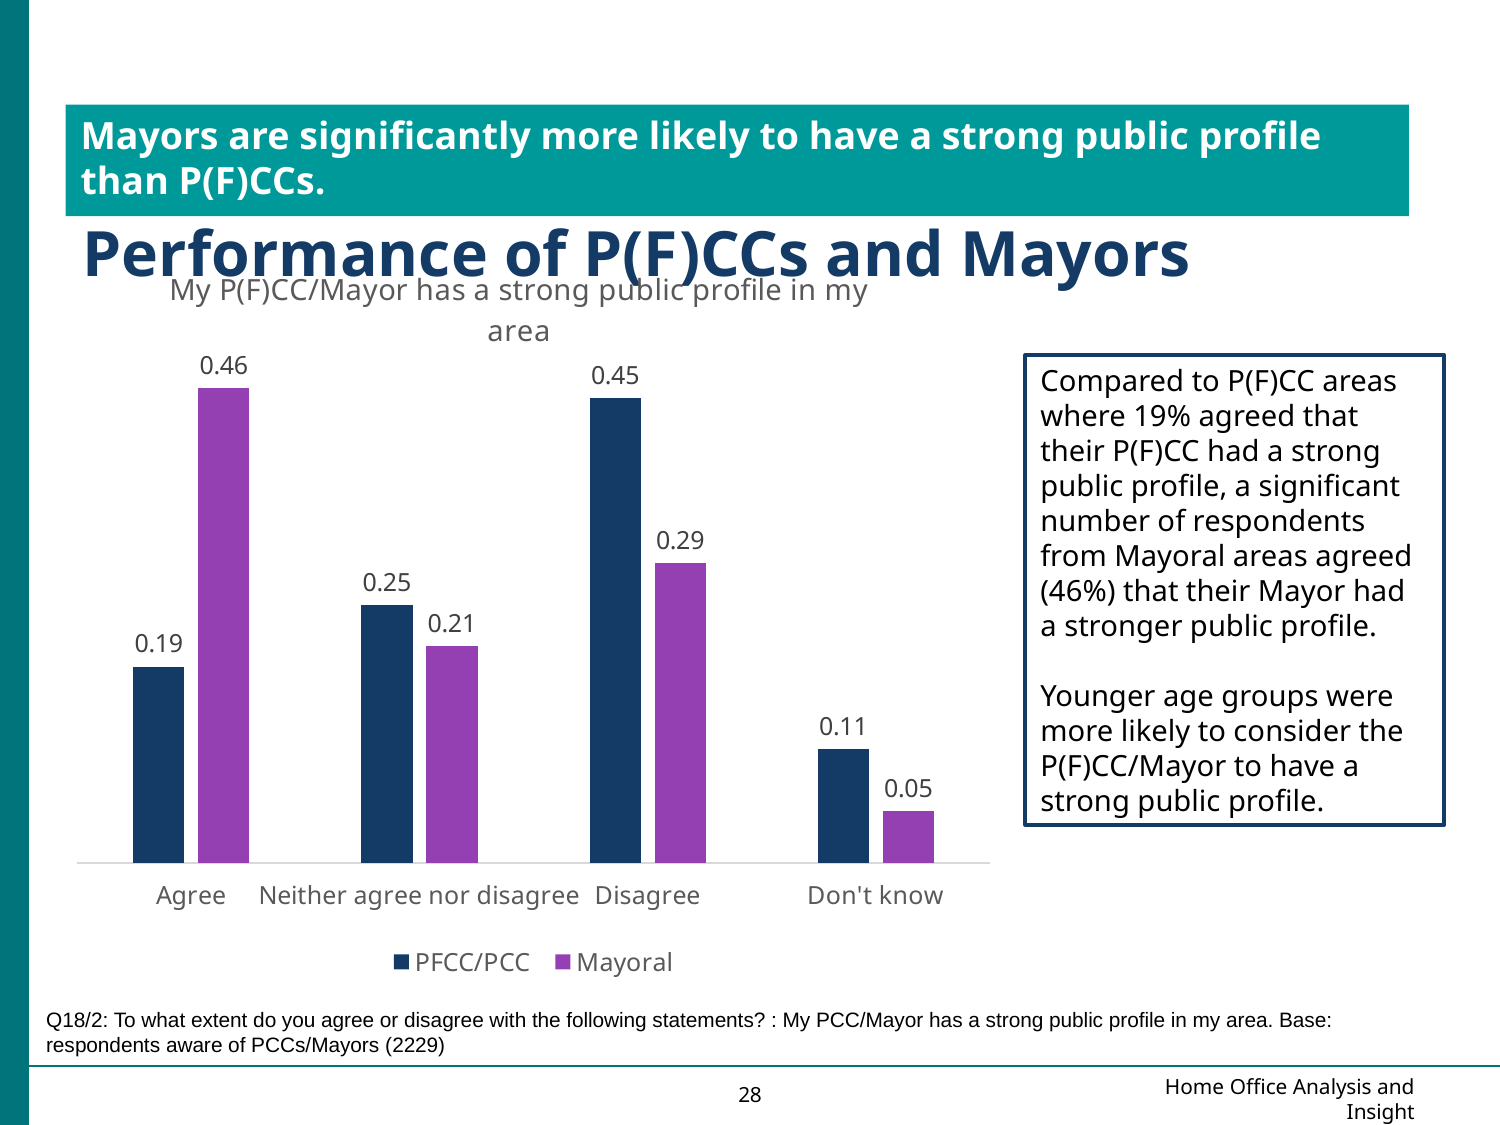

Mayors are significantly more likely to have a strong public profile than P(F)CCs.
# Performance of P(F)CCs and Mayors
### Chart: My P(F)CC/Mayor has a strong public profile in my area
| Category | PFCC/PCC | Mayoral |
|---|---|---|
| Agree | 0.19 | 0.46 |
| Neither agree nor disagree | 0.25 | 0.21 |
| Disagree | 0.45 | 0.29 |
| Don't know | 0.11 | 0.05 |Compared to P(F)CC areas where 19% agreed that their P(F)CC had a strong public profile, a significant number of respondents from Mayoral areas agreed (46%) that their Mayor had a stronger public profile.
Younger age groups were more likely to consider the P(F)CC/Mayor to have a strong public profile.
Q18/2: To what extent do you agree or disagree with the following statements? : My PCC/Mayor has a strong public profile in my area. Base: respondents aware of PCCs/Mayors (2229)